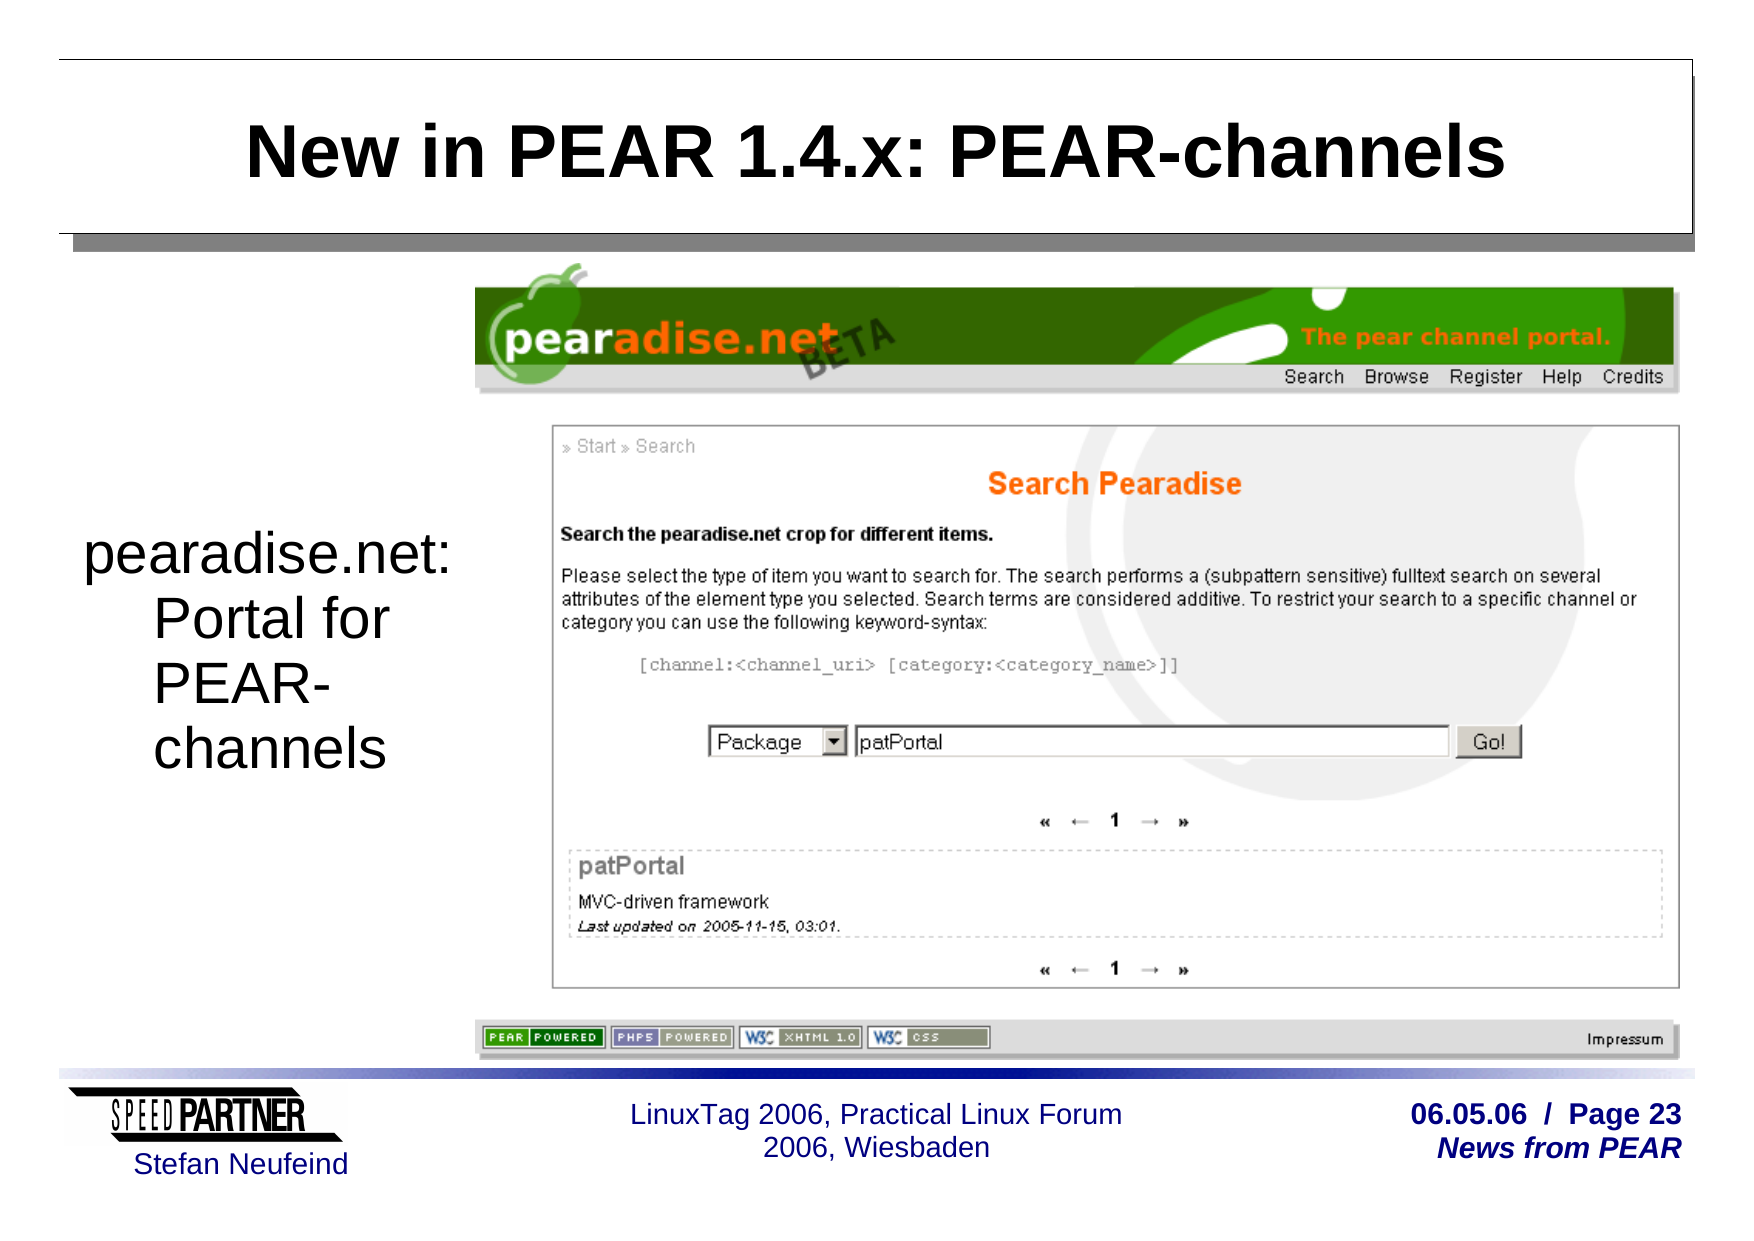

# New in PEAR 1.4.x: PEAR-channels
pearadise.net:
Portal for
PEAR-
channels